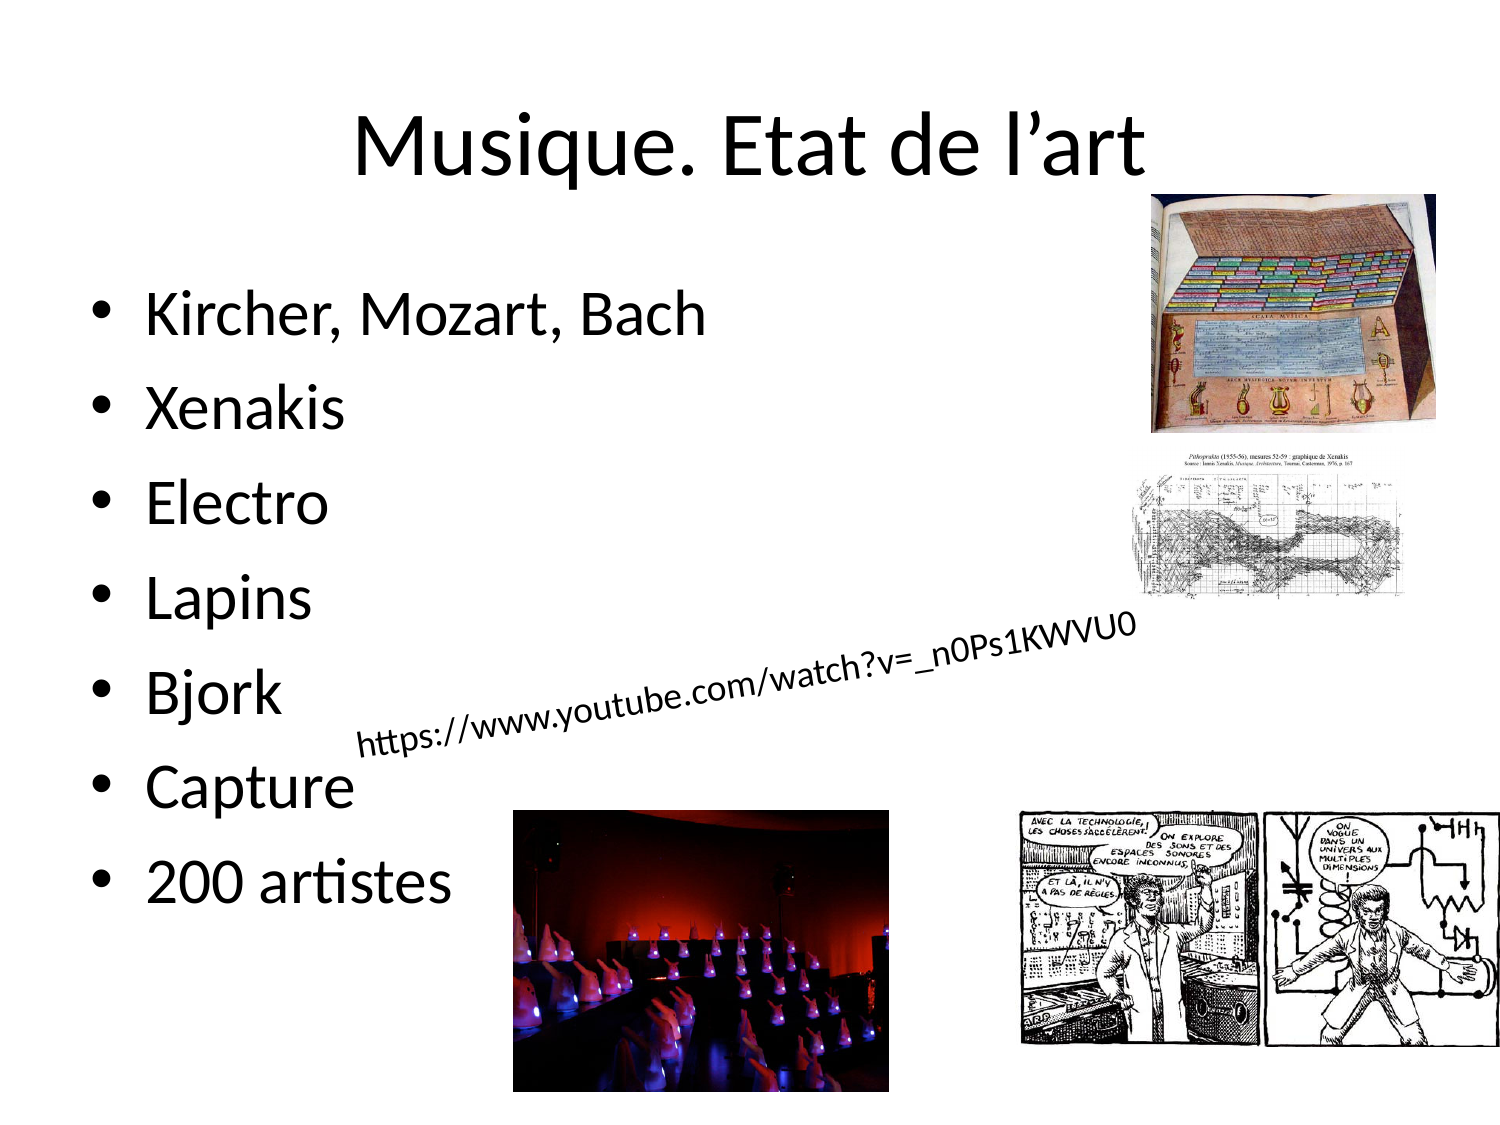

# Musique. Etat de l’art
Kircher, Mozart, Bach
Xenakis
Electro
Lapins
Bjork
Capture
200 artistes
https://www.youtube.com/watch?v=_n0Ps1KWVU0